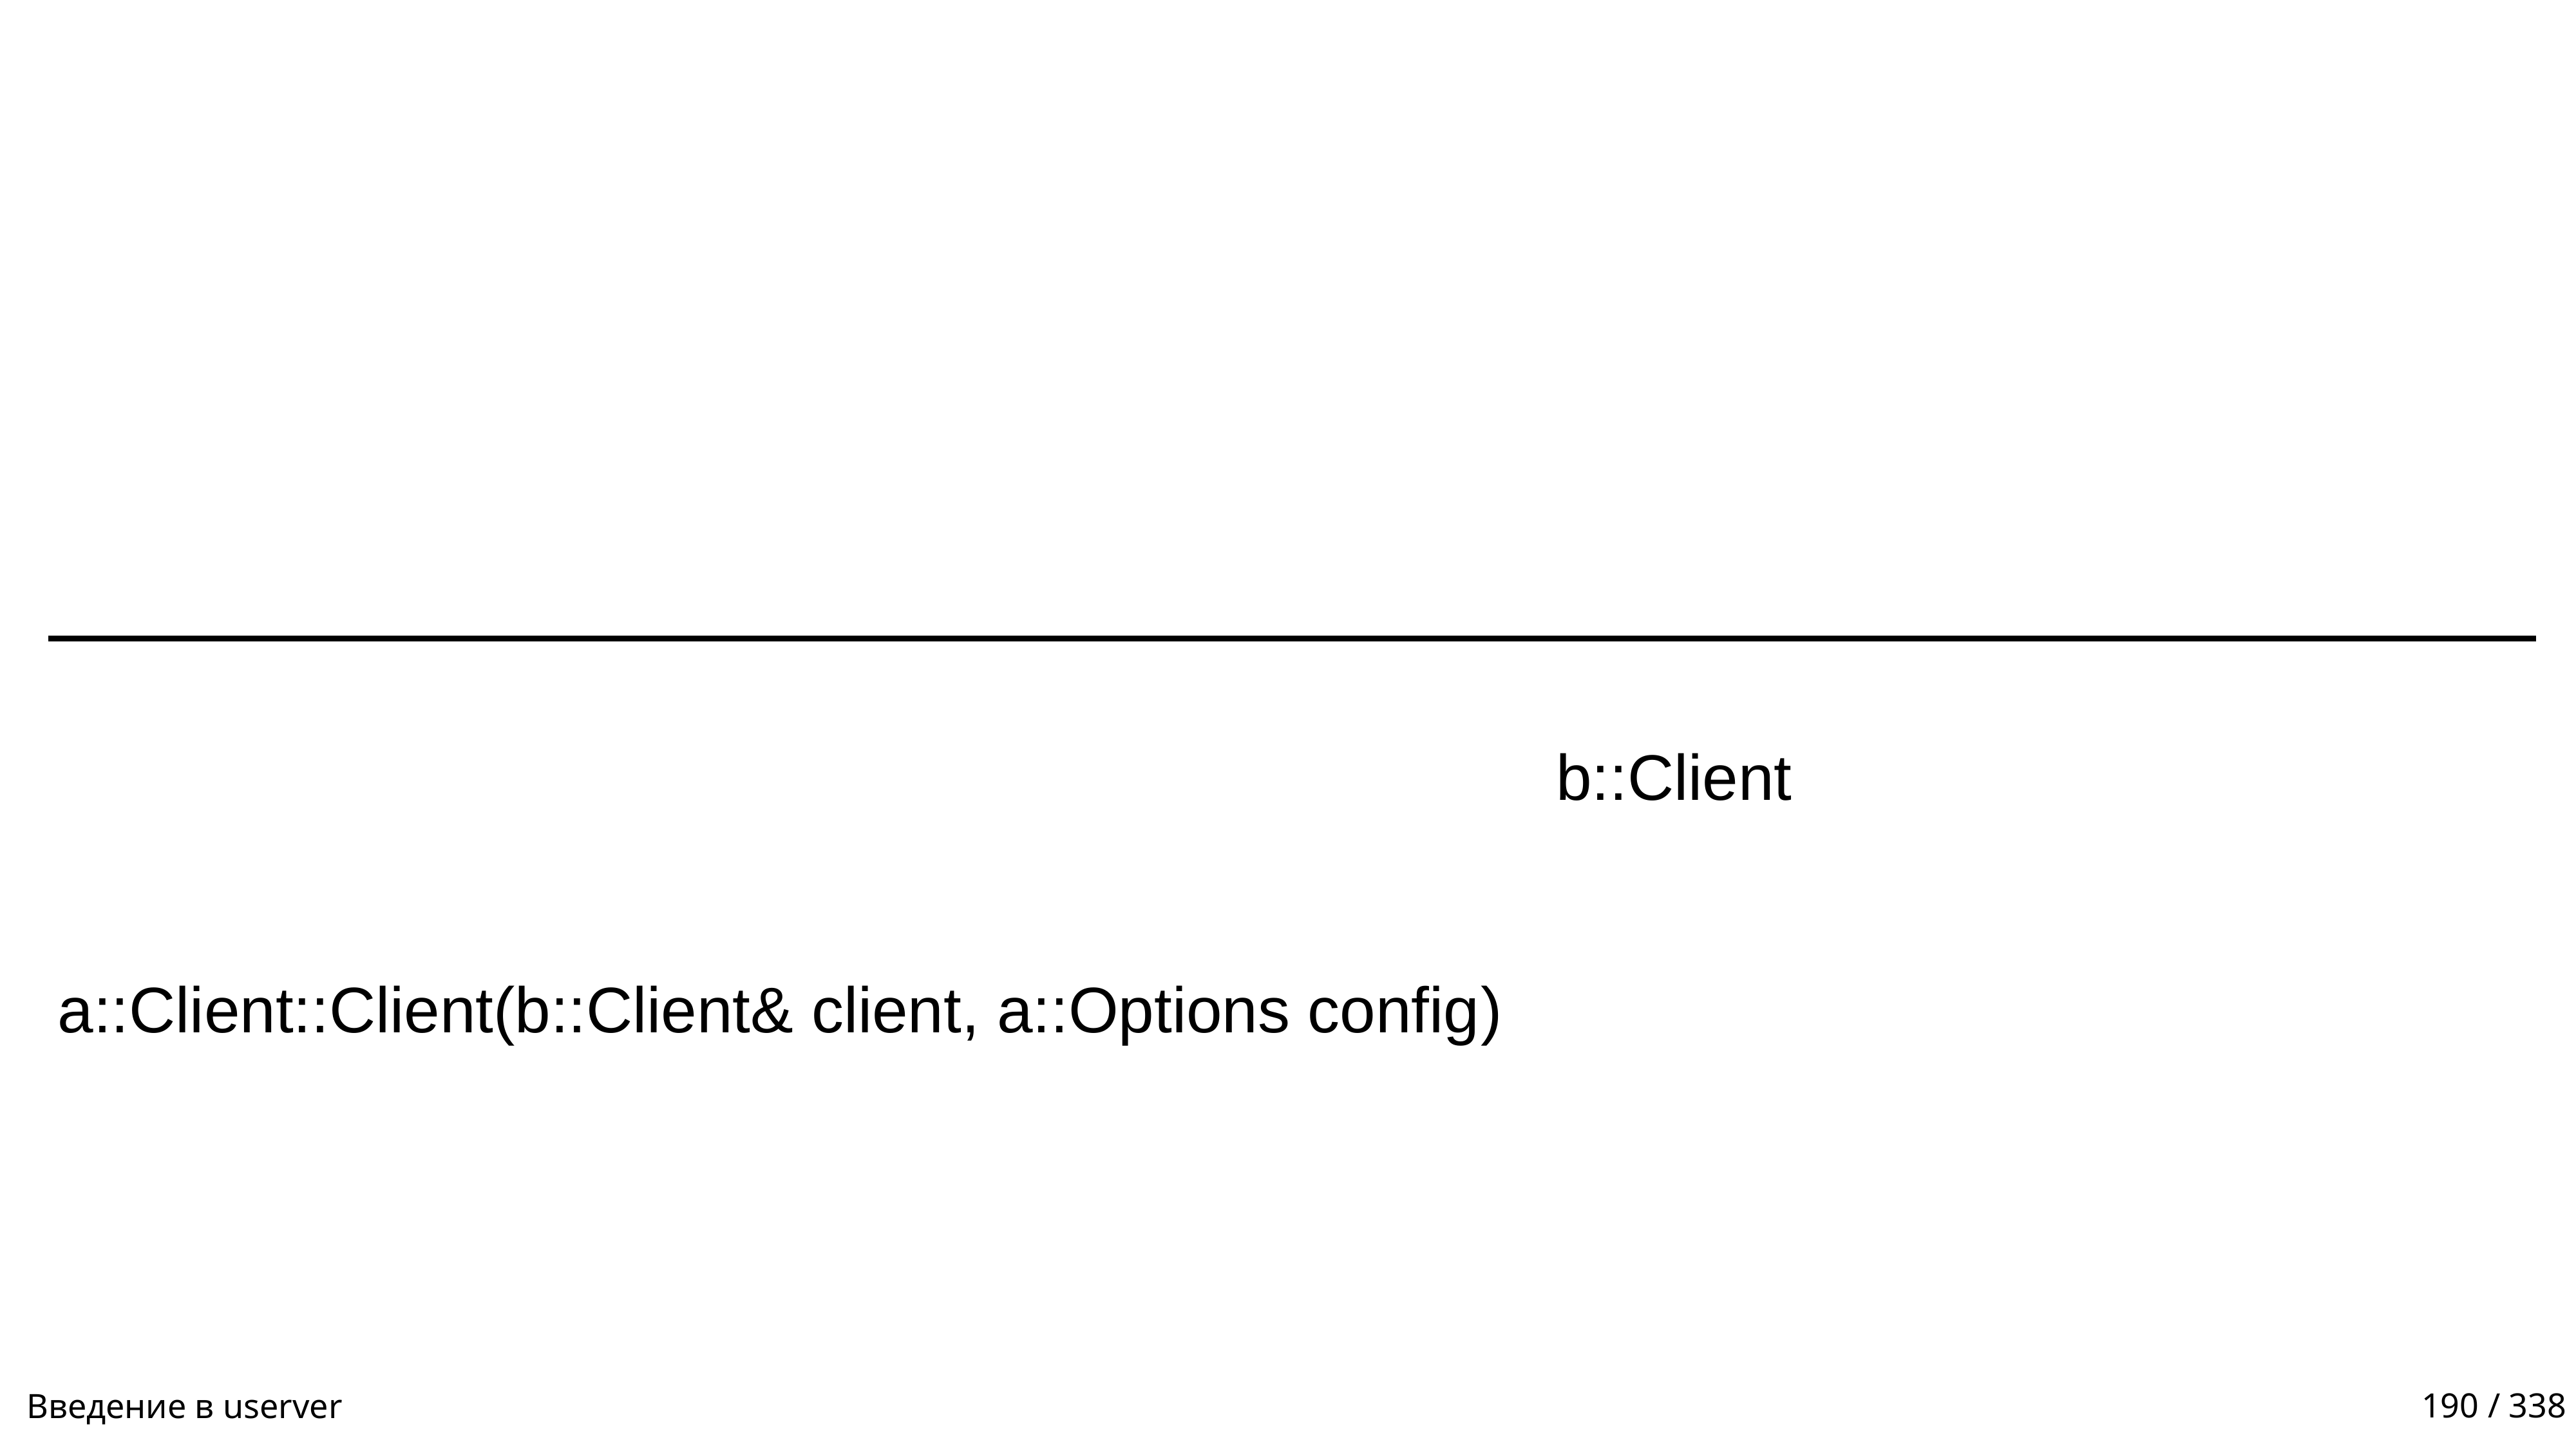

b::Client
a::Client::Client(b::Client& client, a::Options config)
Введение в userver